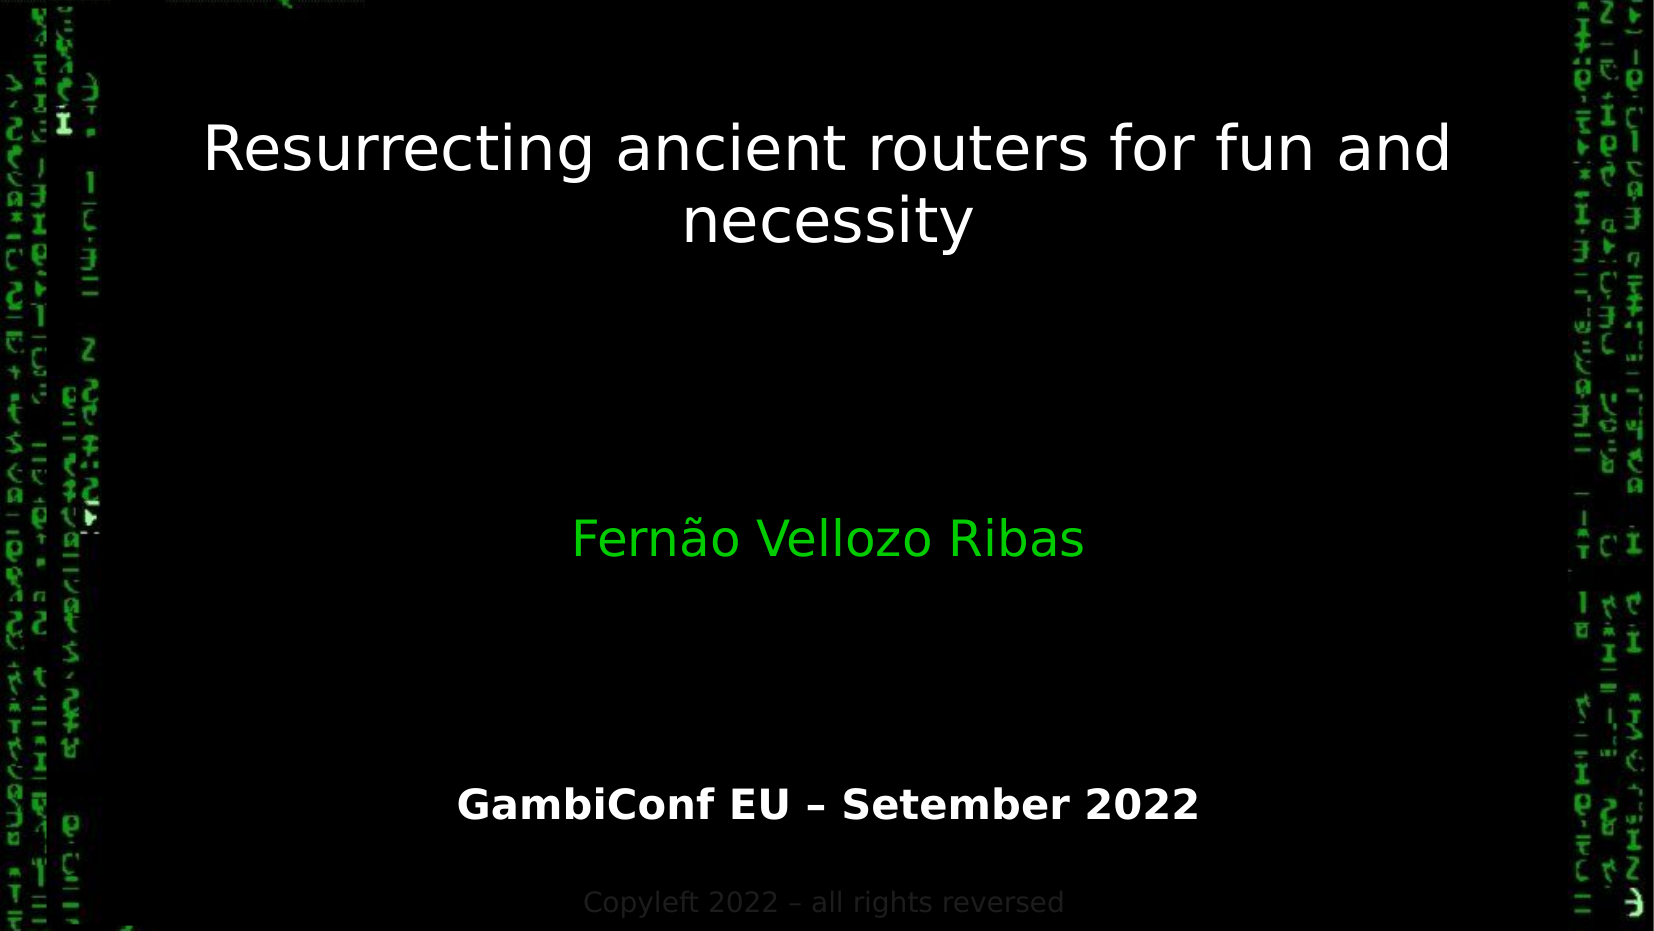

# Resurrecting ancient routers for fun and necessity
Fernão Vellozo Ribas
GambiConf EU – Setember 2022
 Copyleft 2022 – all rights reversed